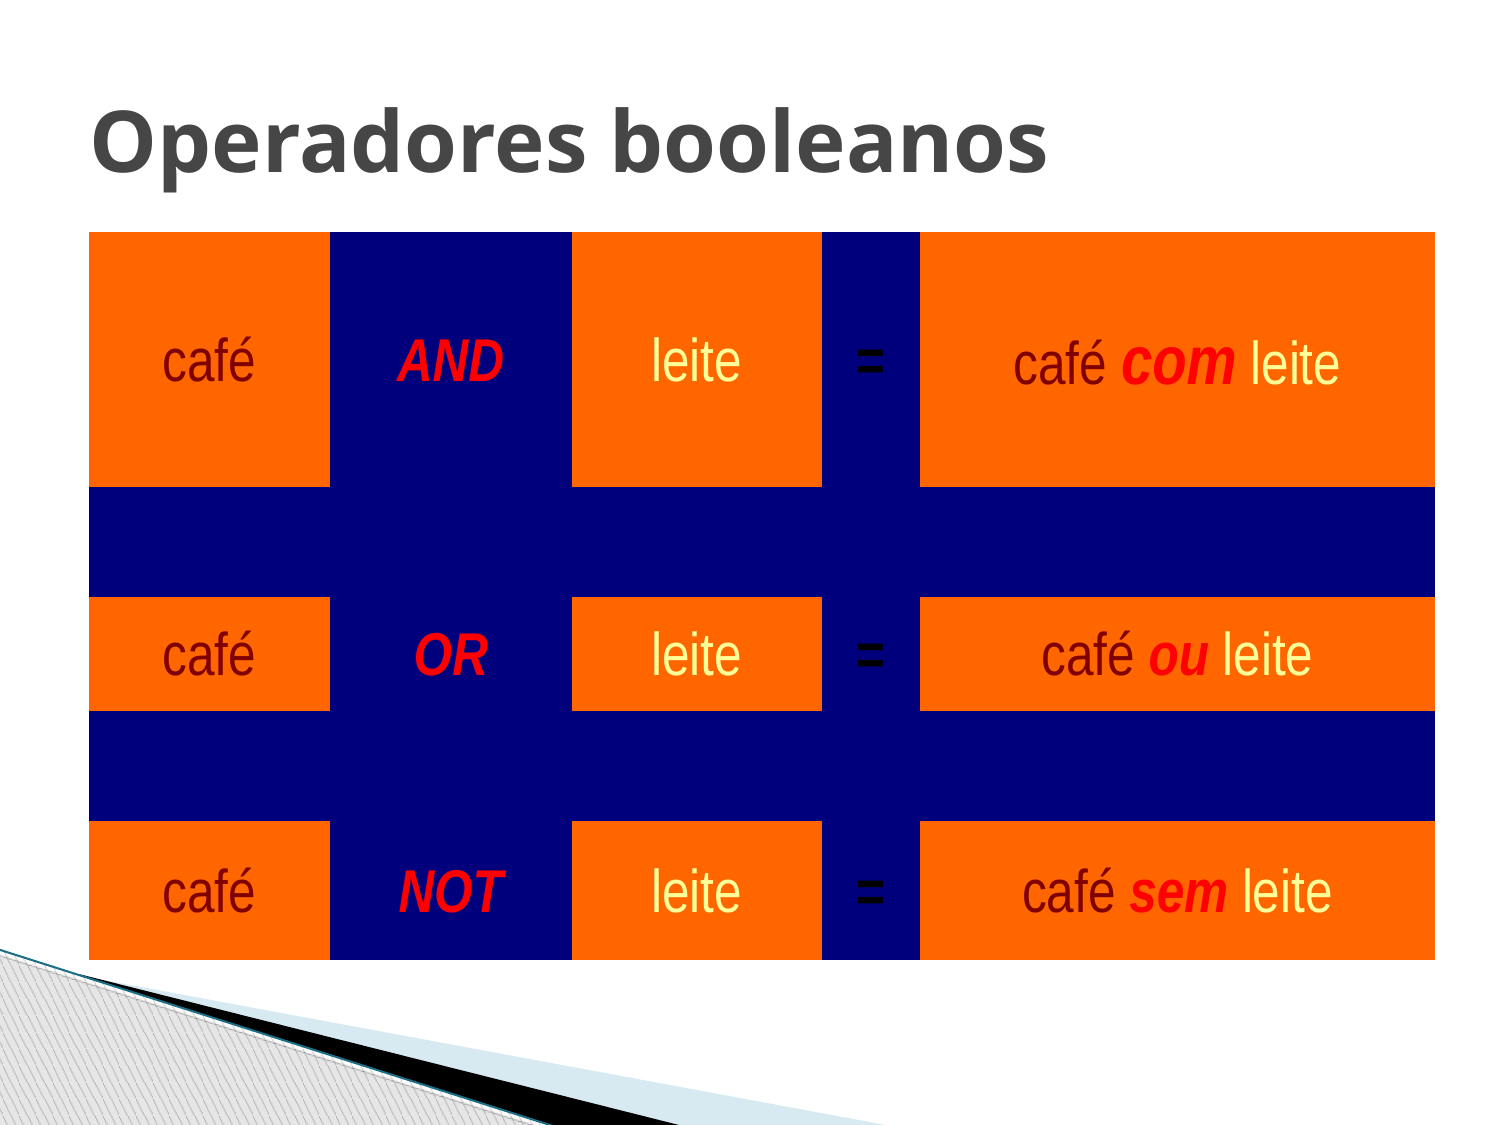

Operadores booleanos
| café | AND | leite | = | café com leite |
| --- | --- | --- | --- | --- |
| | | | | |
| café | OR | leite | = | café ou leite |
| | | | | |
| café | NOT | leite | = | café sem leite |
#